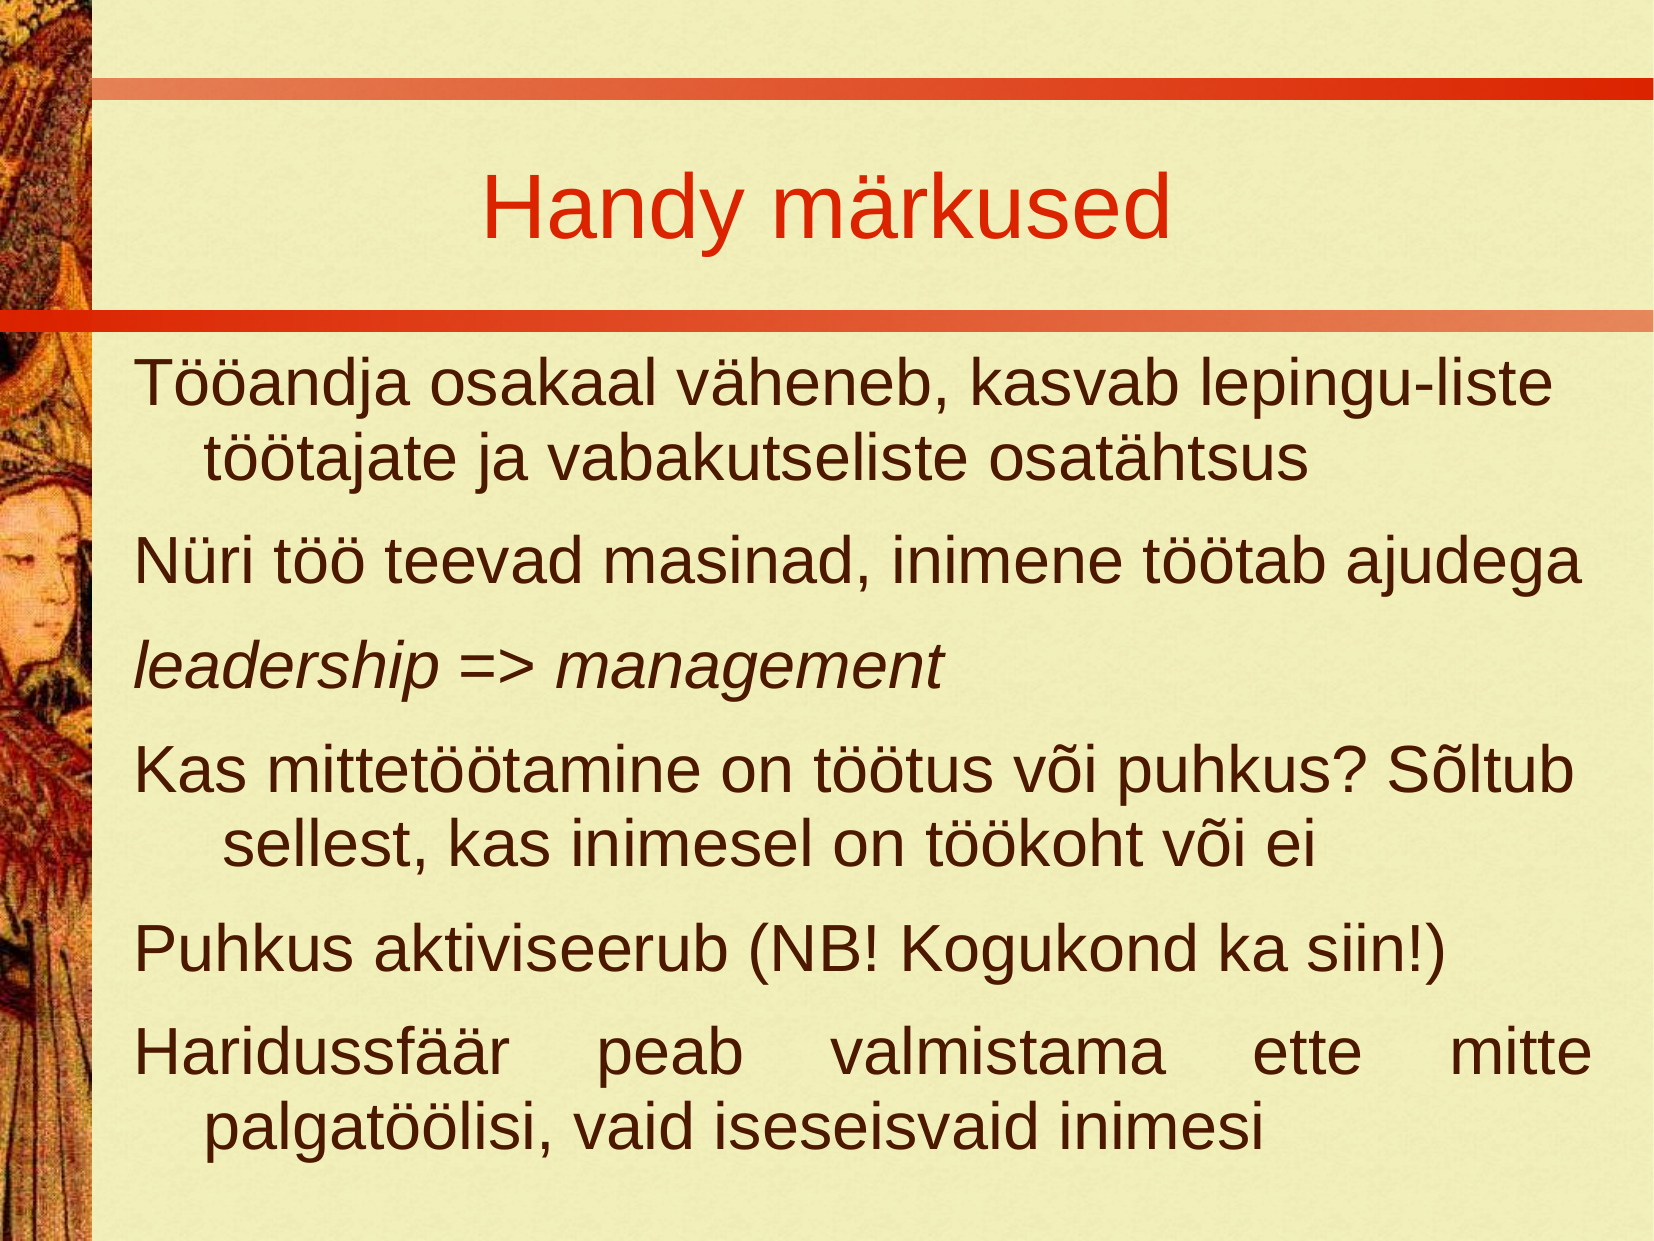

# Handy märkused
Tööandja osakaal väheneb, kasvab lepingu-liste töötajate ja vabakutseliste osatähtsus
Nüri töö teevad masinad, inimene töötab ajudega
leadership => management
Kas mittetöötamine on töötus või puhkus? Sõltub sellest, kas inimesel on töökoht või ei
Puhkus aktiviseerub (NB! Kogukond ka siin!)
Haridussfäär peab valmistama ette mitte palgatöölisi, vaid iseseisvaid inimesi